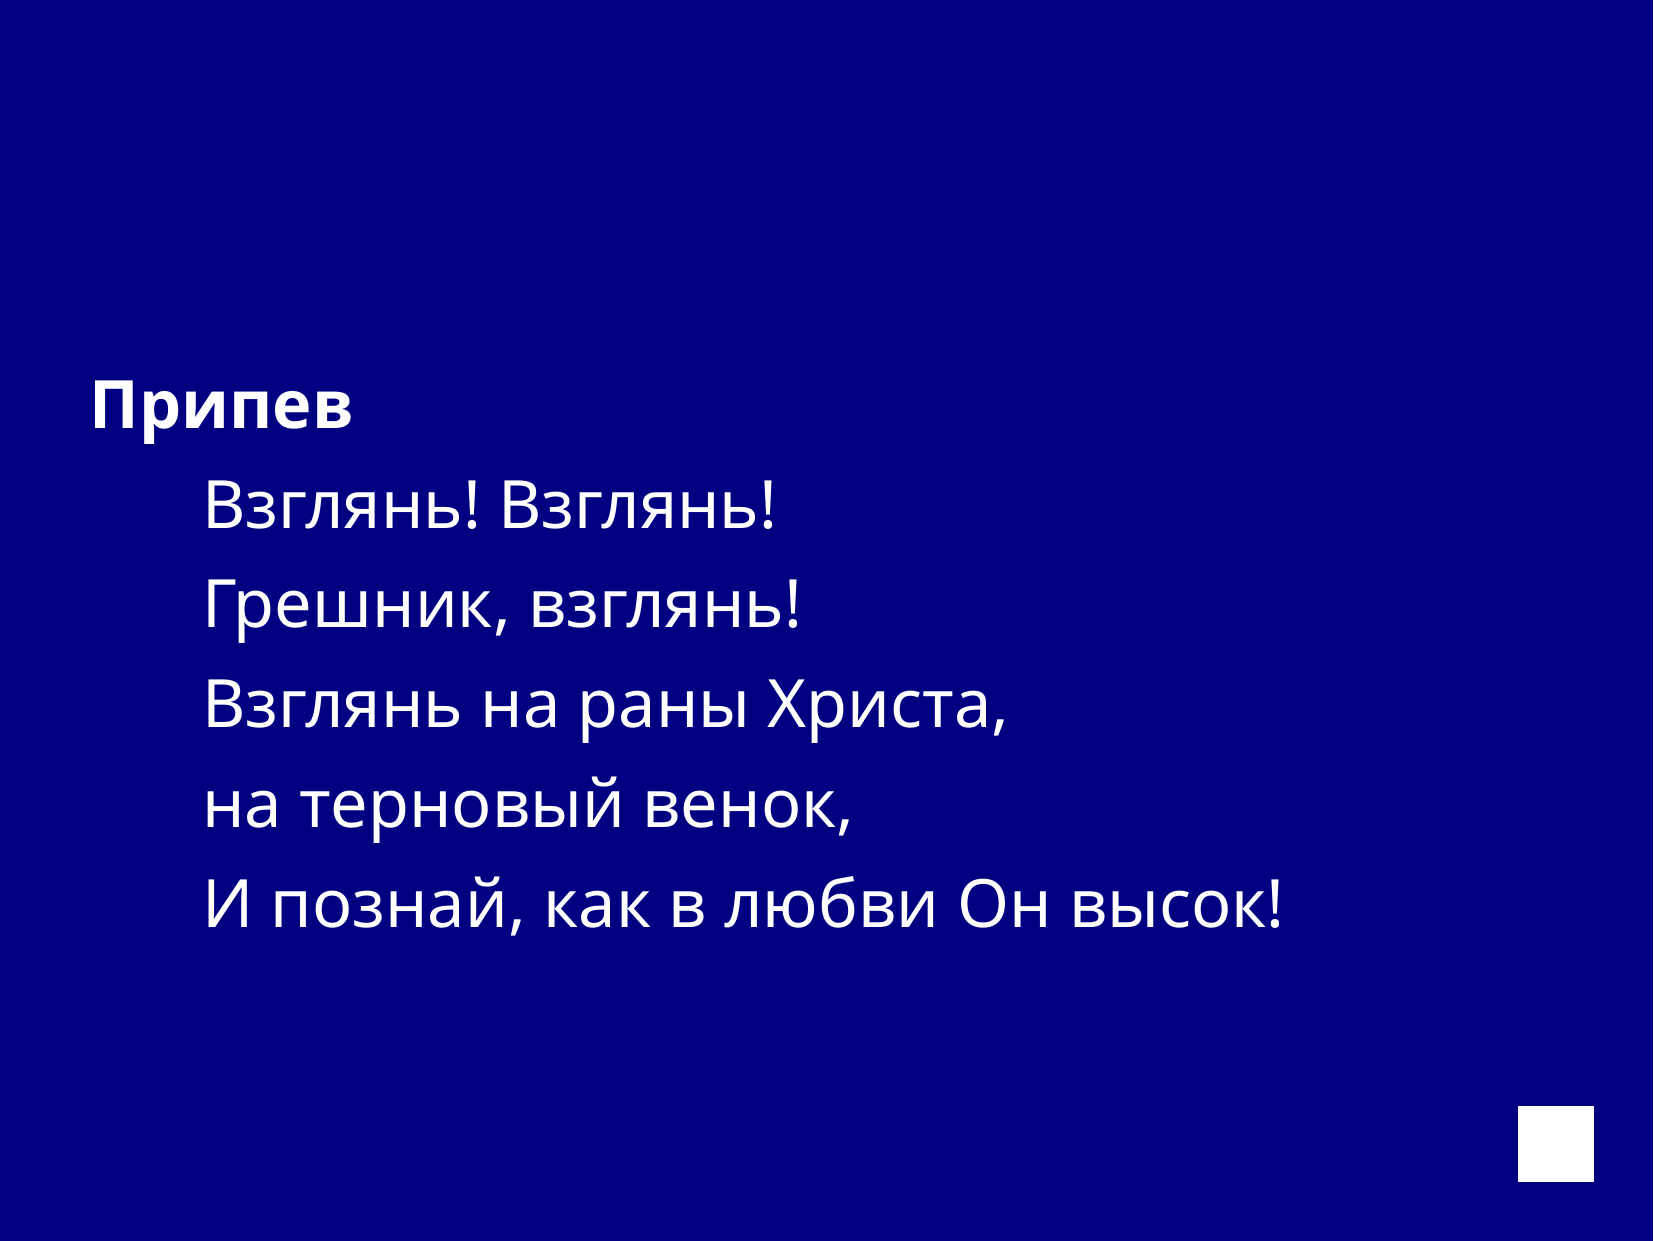

Припев
	Взглянь! Взглянь!
	Грешник, взглянь!
	Взглянь на раны Христа,
	на терновый венок,
	И познай, как в любви Он высок!